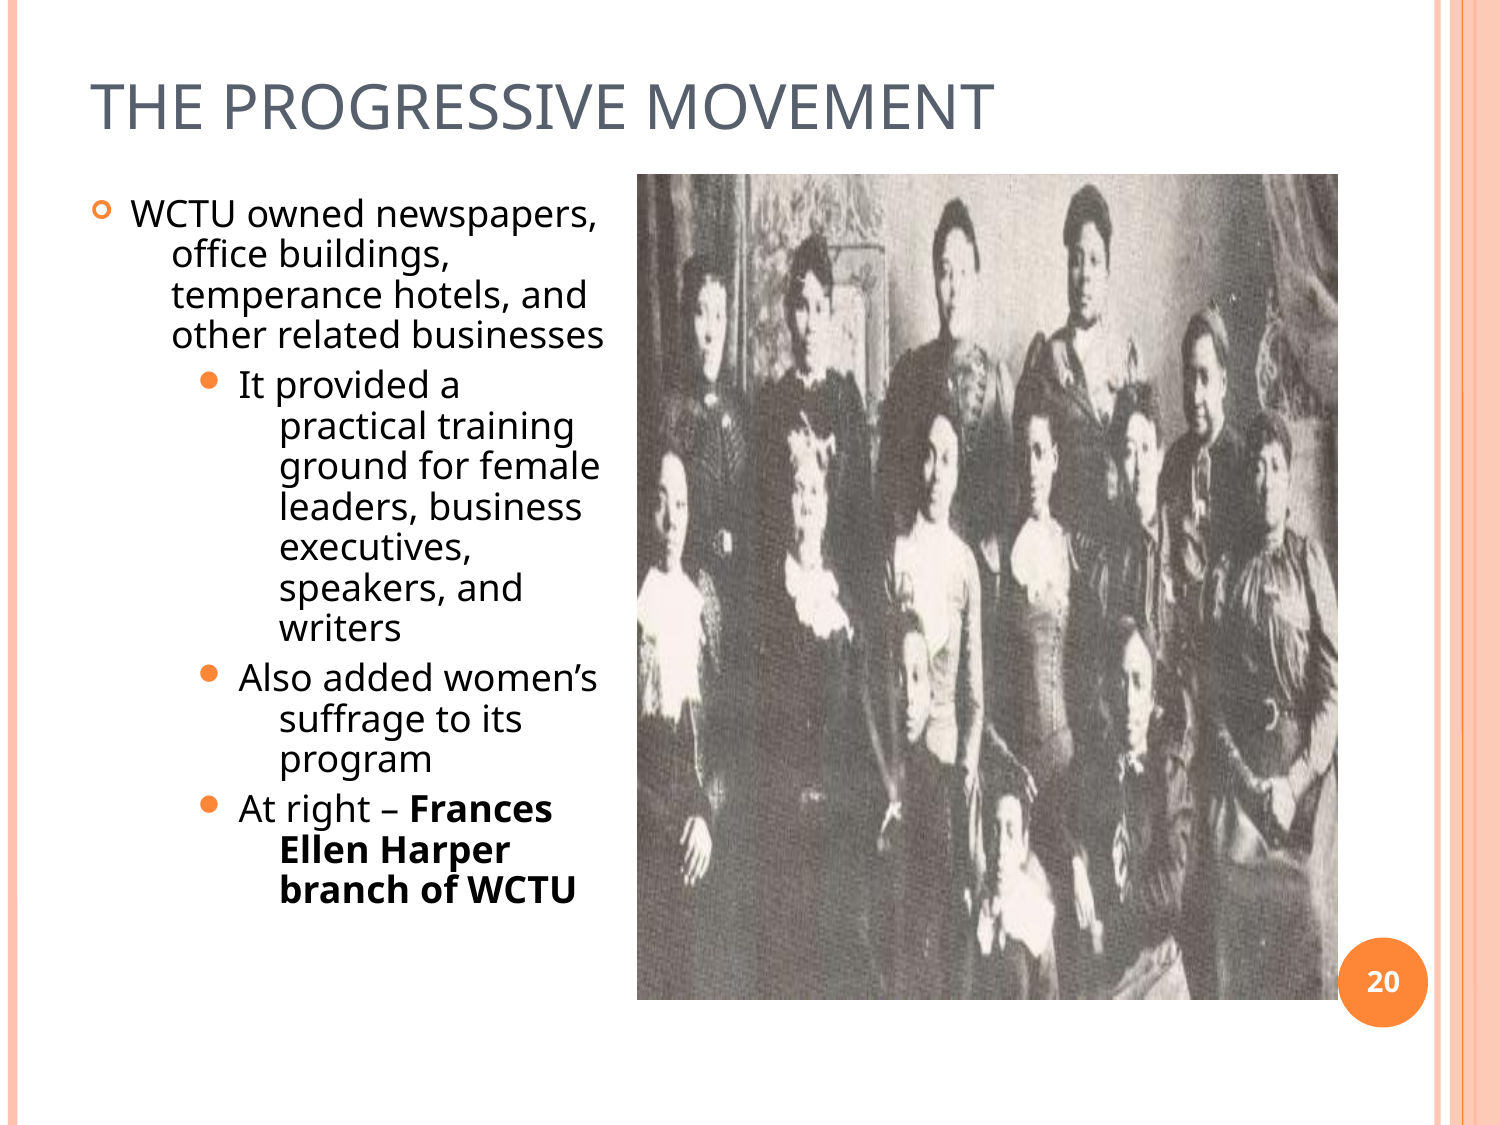

# The Progressive Movement
WCTU owned newspapers, office buildings, temperance hotels, and other related businesses
It provided a practical training ground for female leaders, business executives, speakers, and writers
Also added women’s suffrage to its program
At right – Frances Ellen Harper branch of WCTU